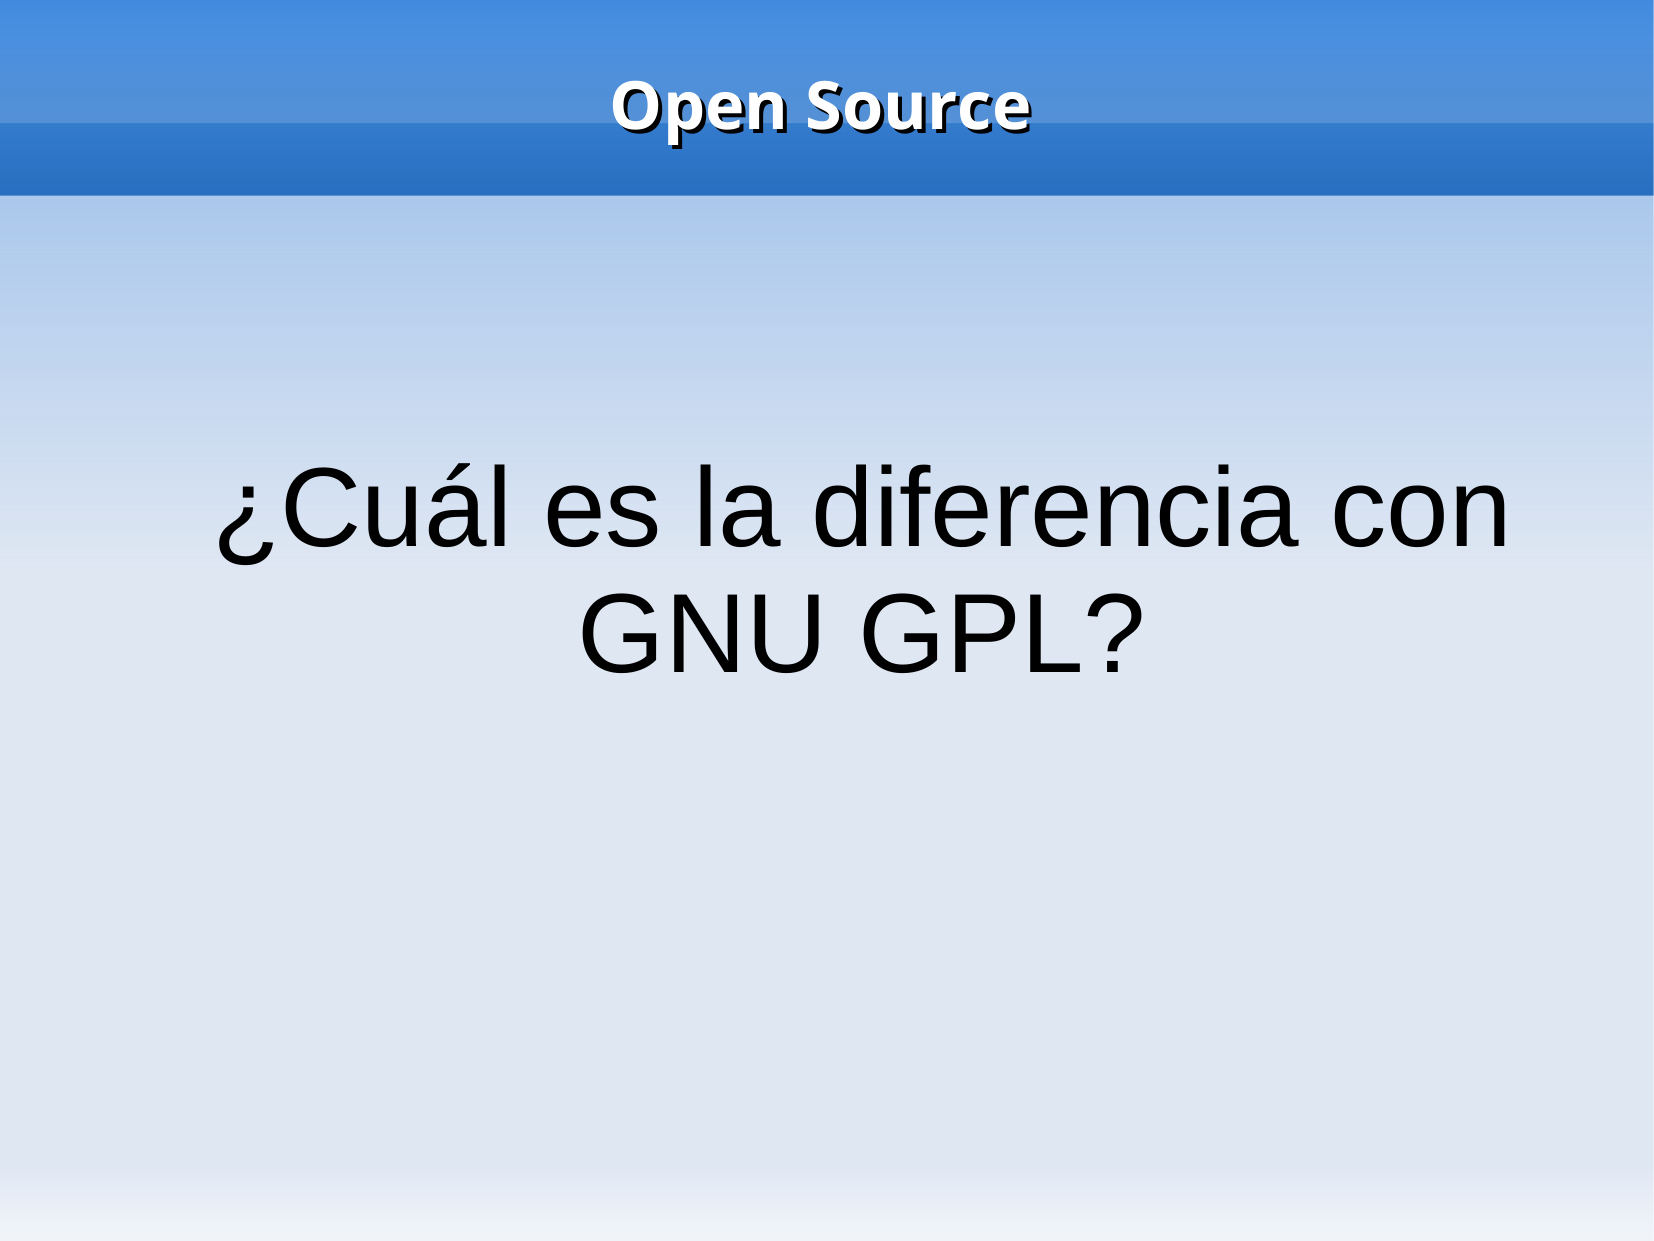

# Open Source
¿Cuál es la diferencia con GNU GPL?